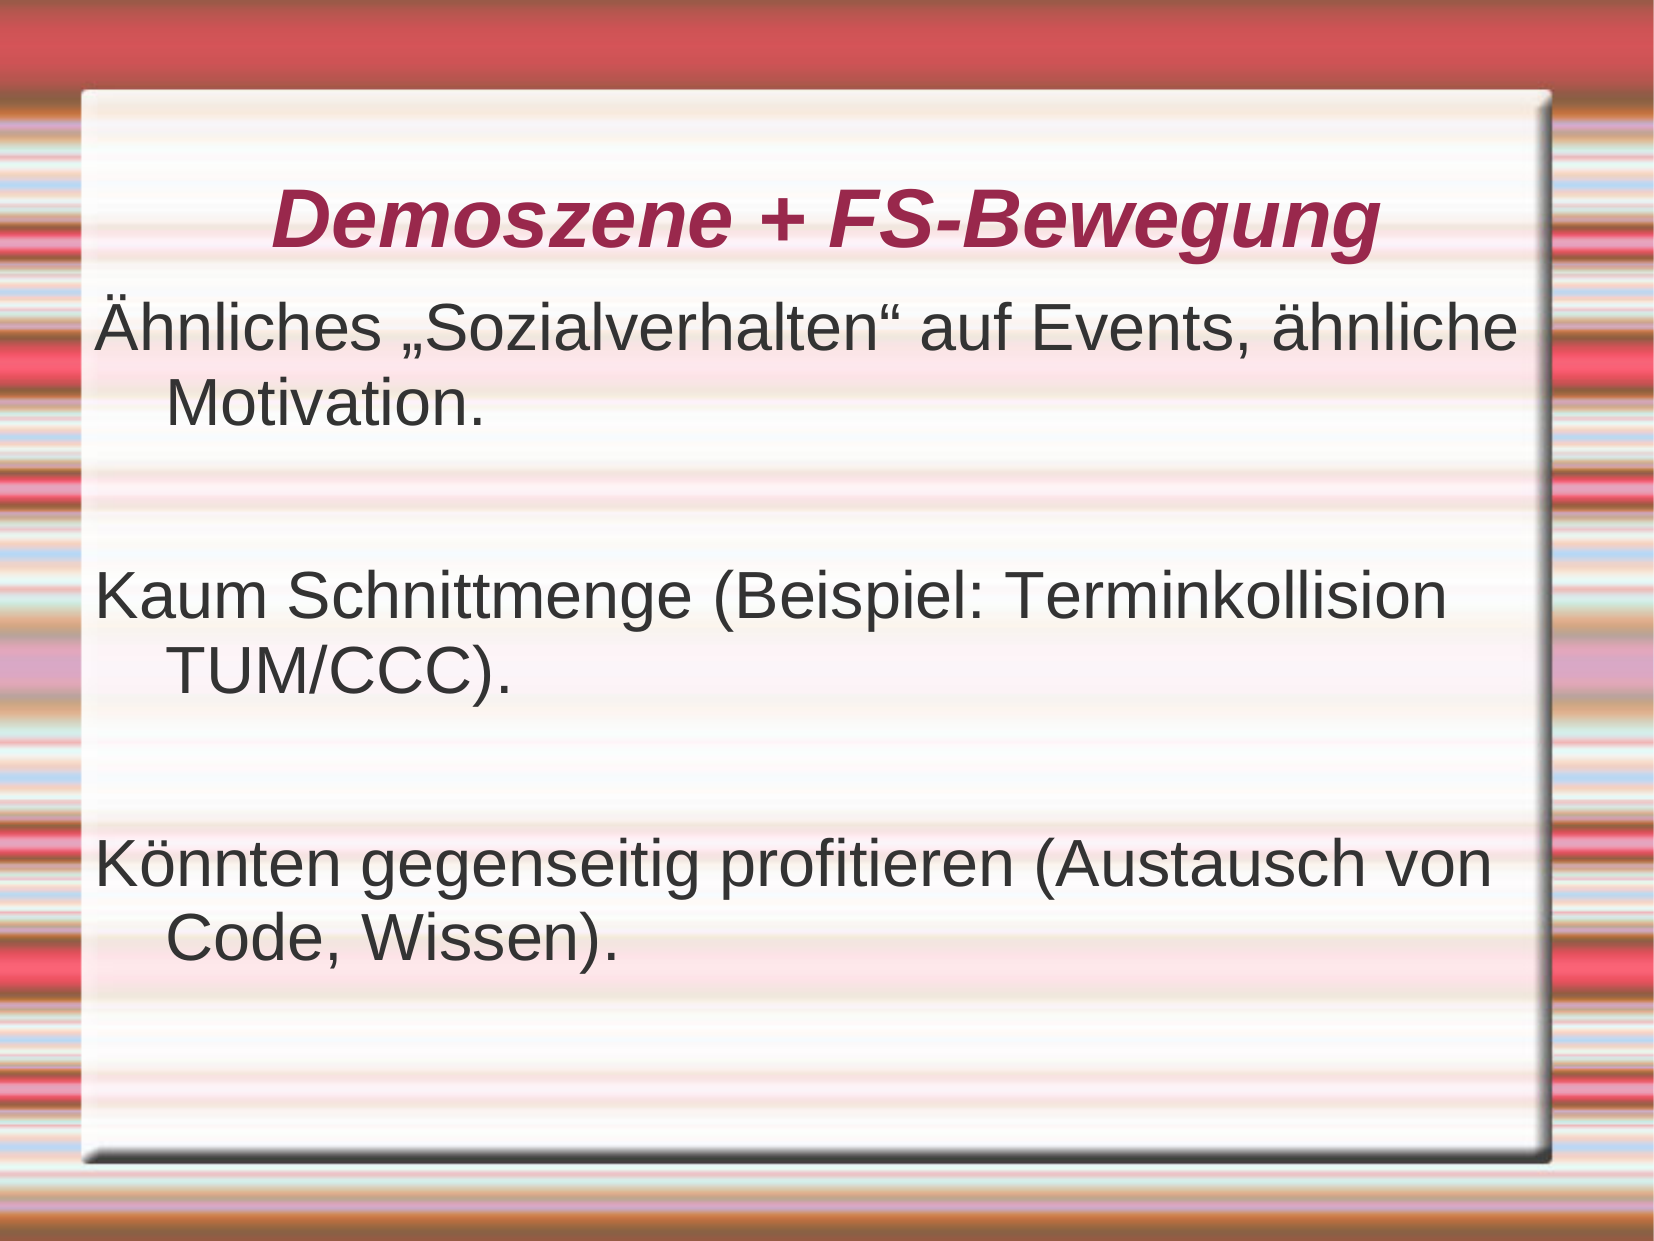

# Demoszene + FS-Bewegung
Ähnliches „Sozialverhalten“ auf Events, ähnliche Motivation.
Kaum Schnittmenge (Beispiel: Terminkollision TUM/CCC).
Könnten gegenseitig profitieren (Austausch von Code, Wissen).